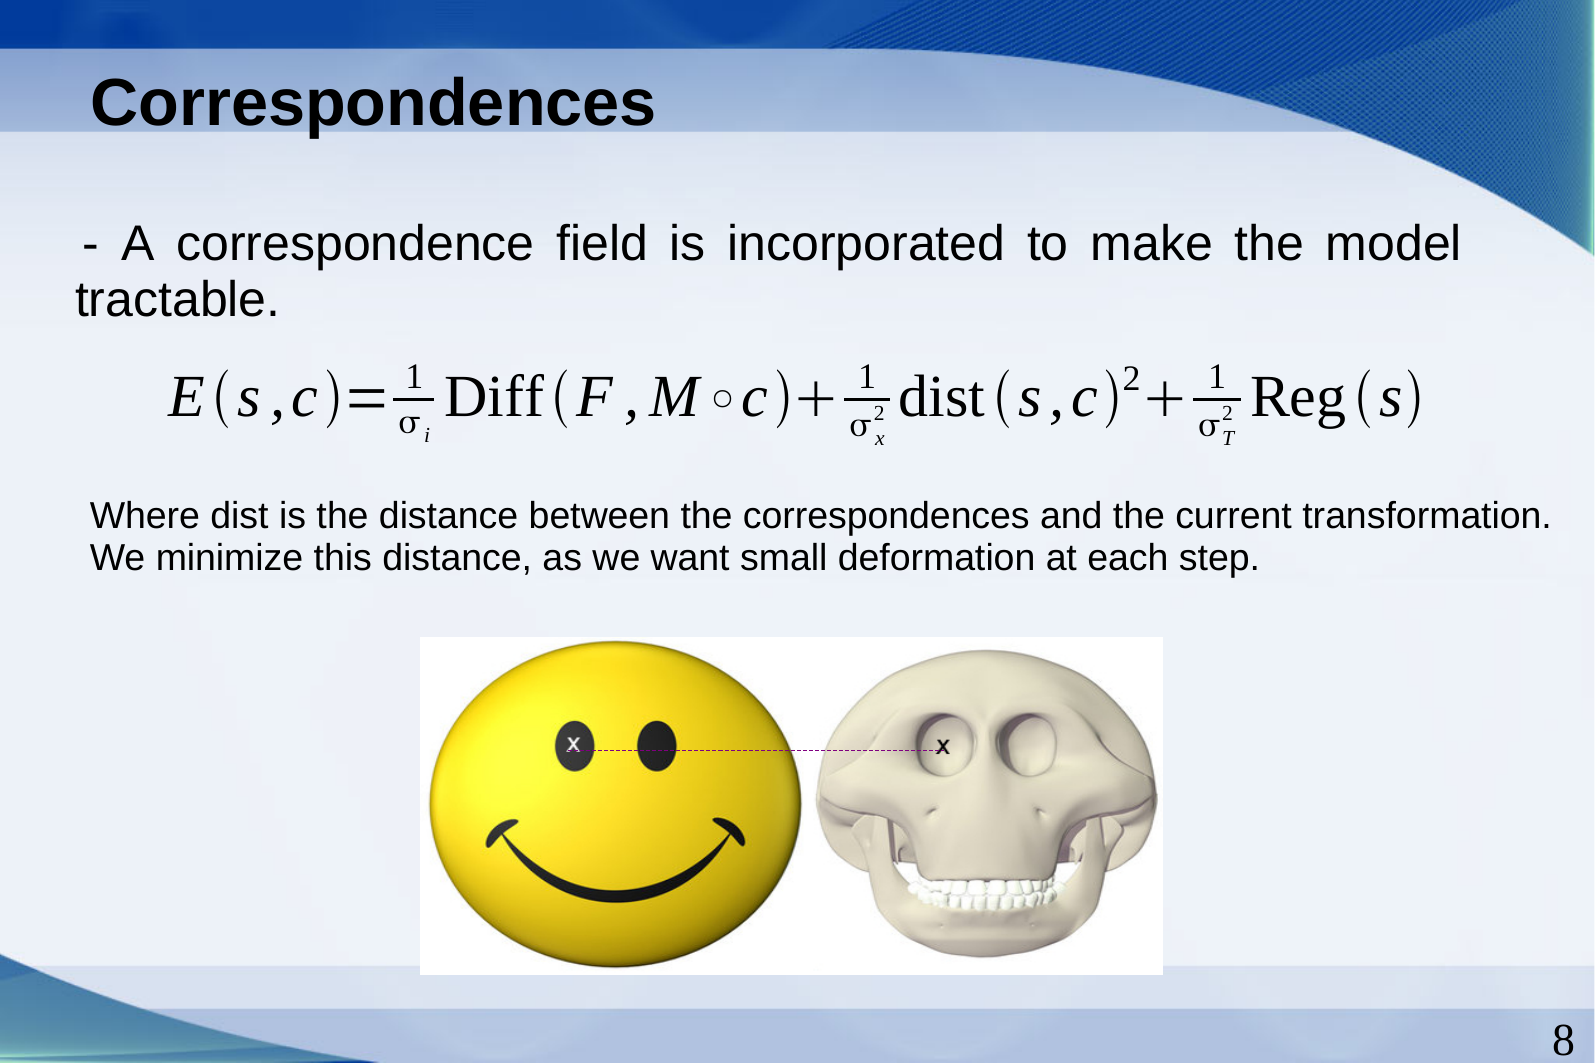

# Correspondences
- A correspondence field is incorporated to make the model tractable.
Where dist is the distance between the correspondences and the current transformation.
We minimize this distance, as we want small deformation at each step.
8